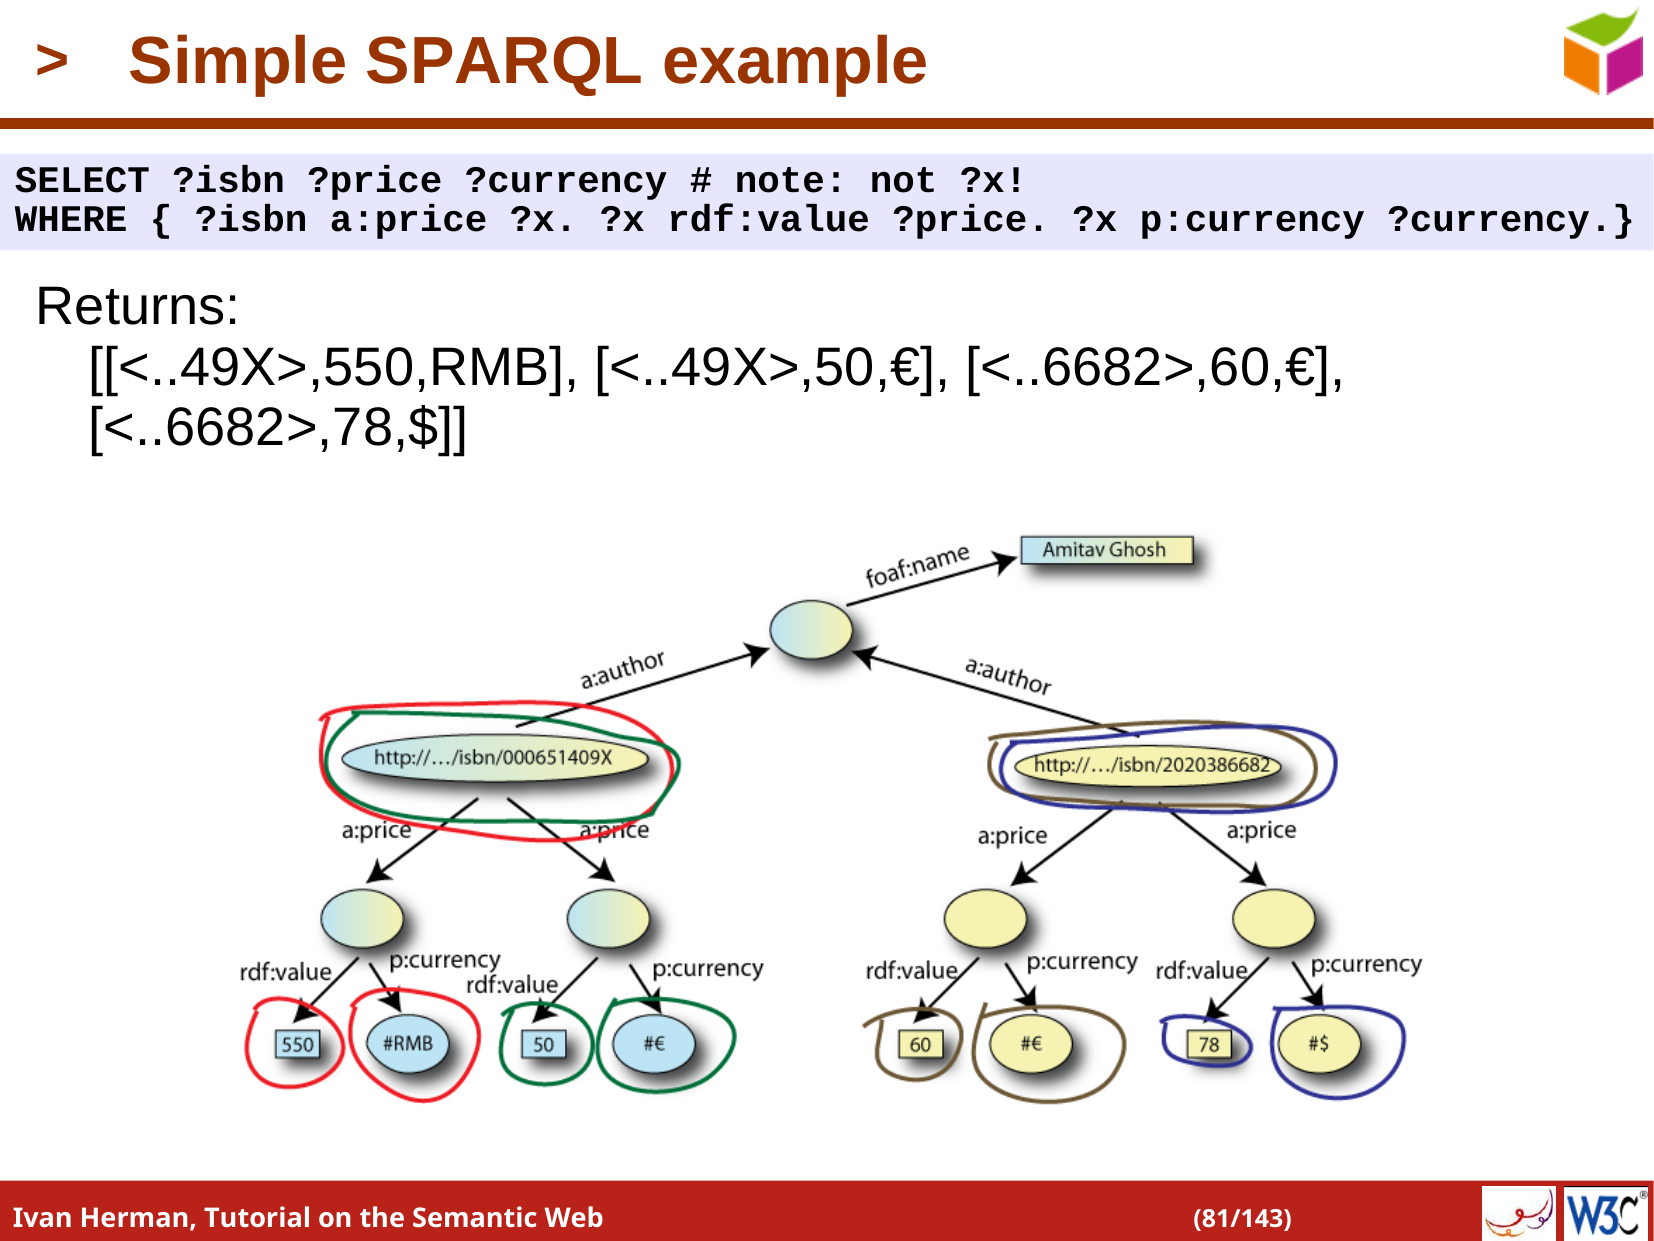

# Simple SPARQL example
SELECT ?isbn ?price ?currency # note: not ?x!
WHERE { ?isbn a:price ?x. ?x rdf:value ?price. ?x p:currency ?currency.}
Returns:
[[<..49X>,550,RMB], [<..49X>,50,€], [<..6682>,60,€], [<..6682>,78,$]]